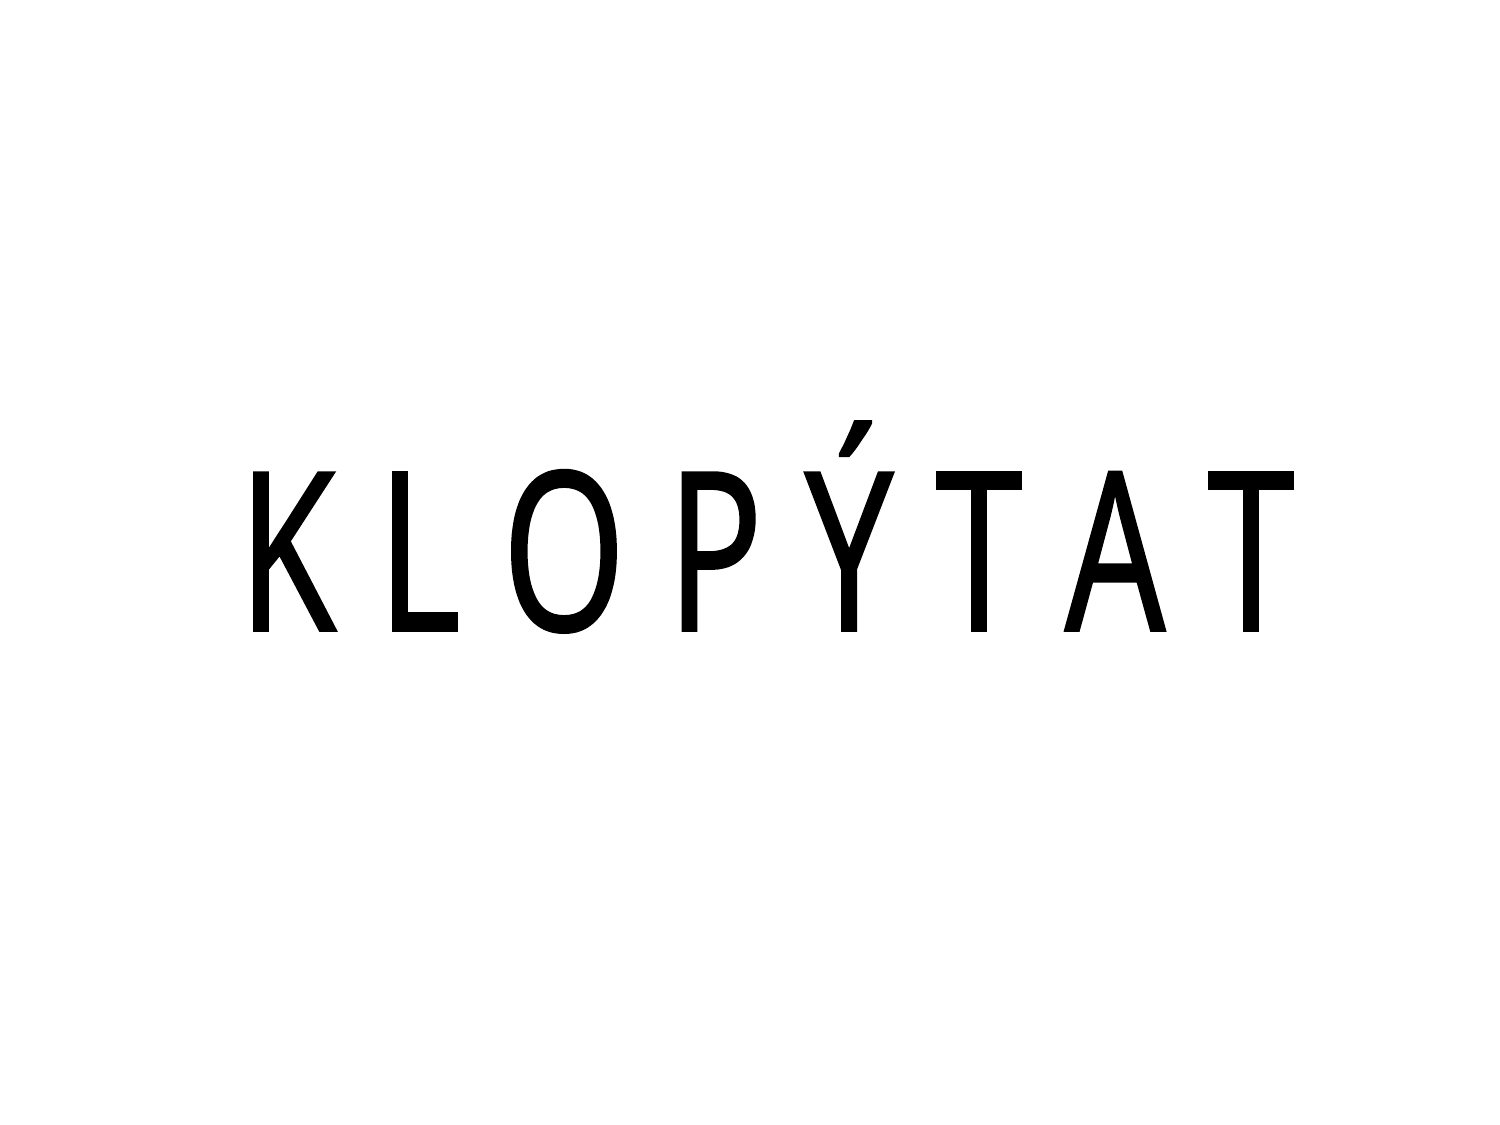

K L O P Ý T A T